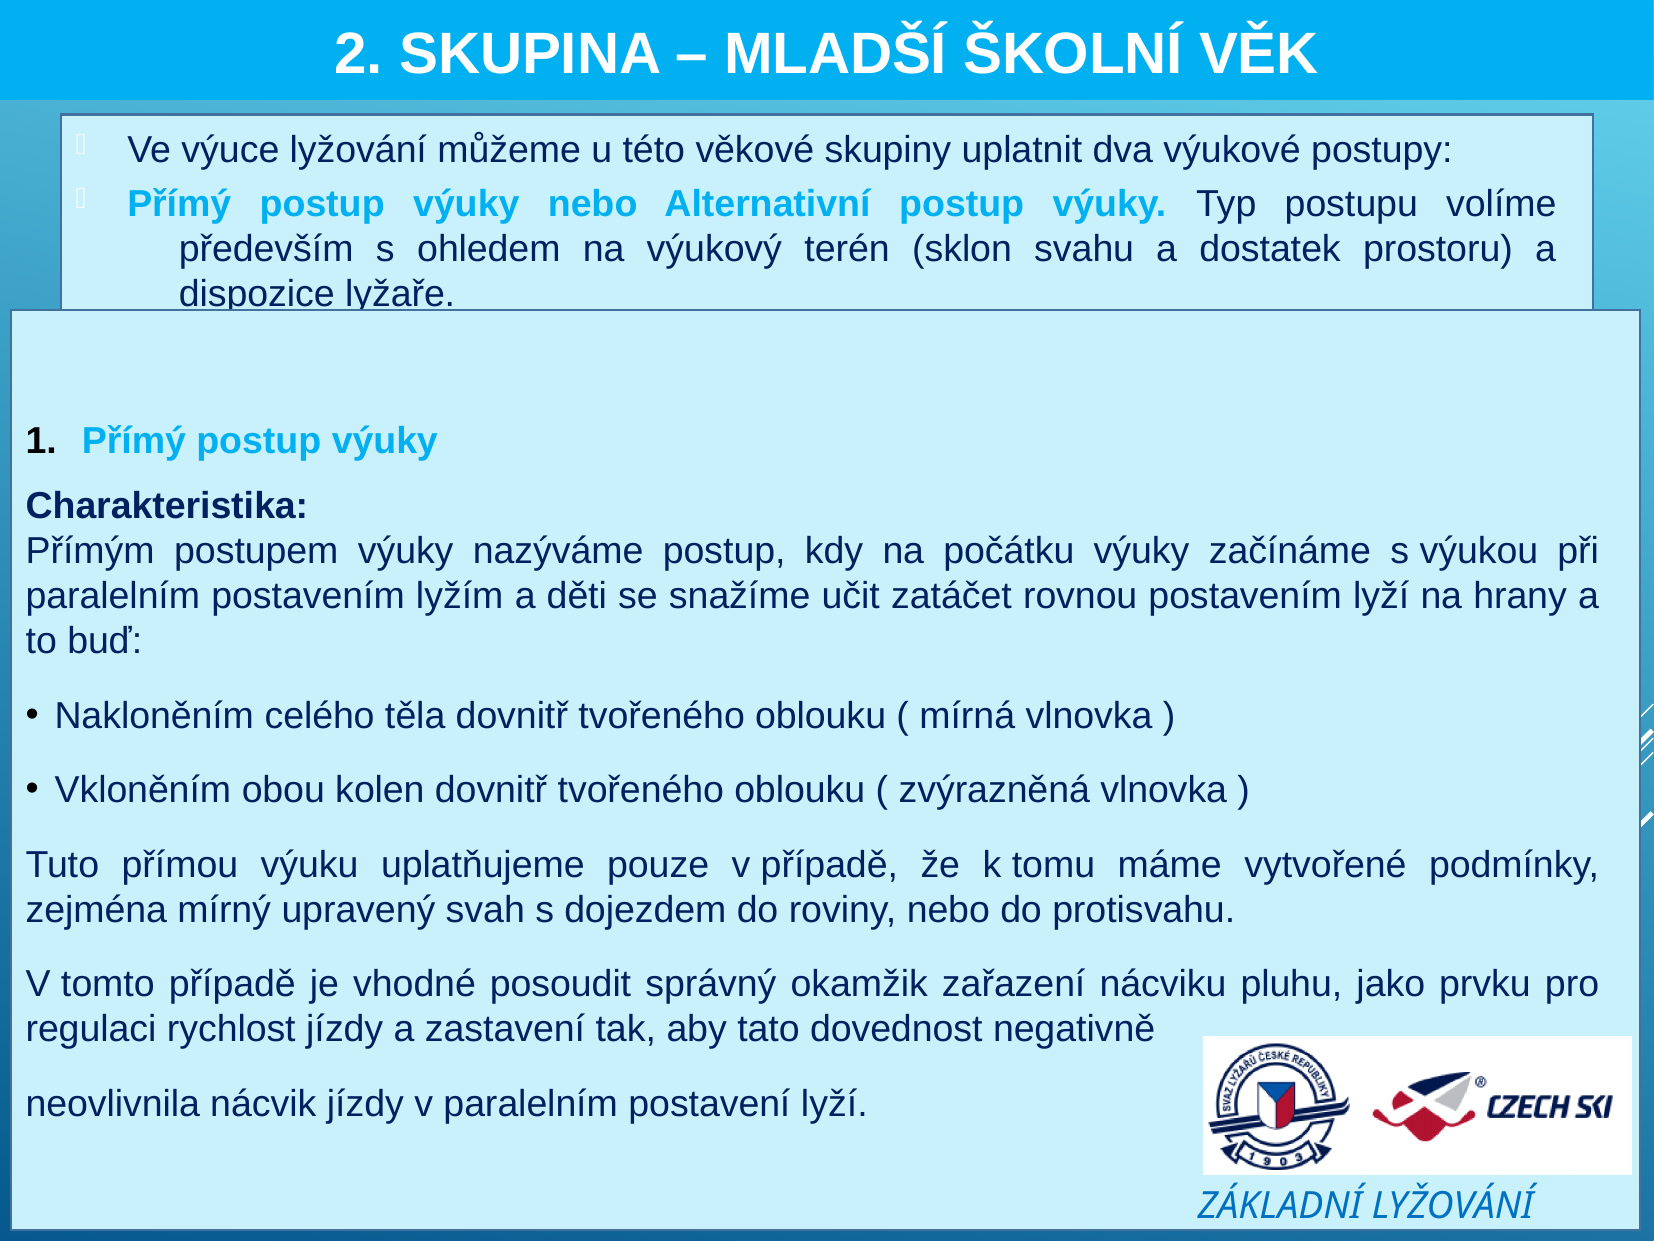

# 2. Skupina – mladší školní věk
Ve výuce lyžování můžeme u této věkové skupiny uplatnit dva výukové postupy:
Přímý postup výuky nebo Alternativní postup výuky. Typ postupu volíme především s ohledem na výukový terén (sklon svahu a dostatek prostoru) a dispozice lyžaře.
Přímý postup výuky
Charakteristika:
Přímým postupem výuky nazýváme postup, kdy na počátku výuky začínáme s výukou při paralelním postavením lyžím a děti se snažíme učit zatáčet rovnou postavením lyží na hrany a to buď:
Nakloněním celého těla dovnitř tvořeného oblouku ( mírná vlnovka )
Vkloněním obou kolen dovnitř tvořeného oblouku ( zvýrazněná vlnovka )
Tuto přímou výuku uplatňujeme pouze v případě, že k tomu máme vytvořené podmínky, zejména mírný upravený svah s dojezdem do roviny, nebo do protisvahu.
V tomto případě je vhodné posoudit správný okamžik zařazení nácviku pluhu, jako prvku pro regulaci rychlost jízdy a zastavení tak, aby tato dovednost negativně
neovlivnila nácvik jízdy v paralelním postavení lyží.
ZÁKLADNÍ LYŽOVÁNÍ